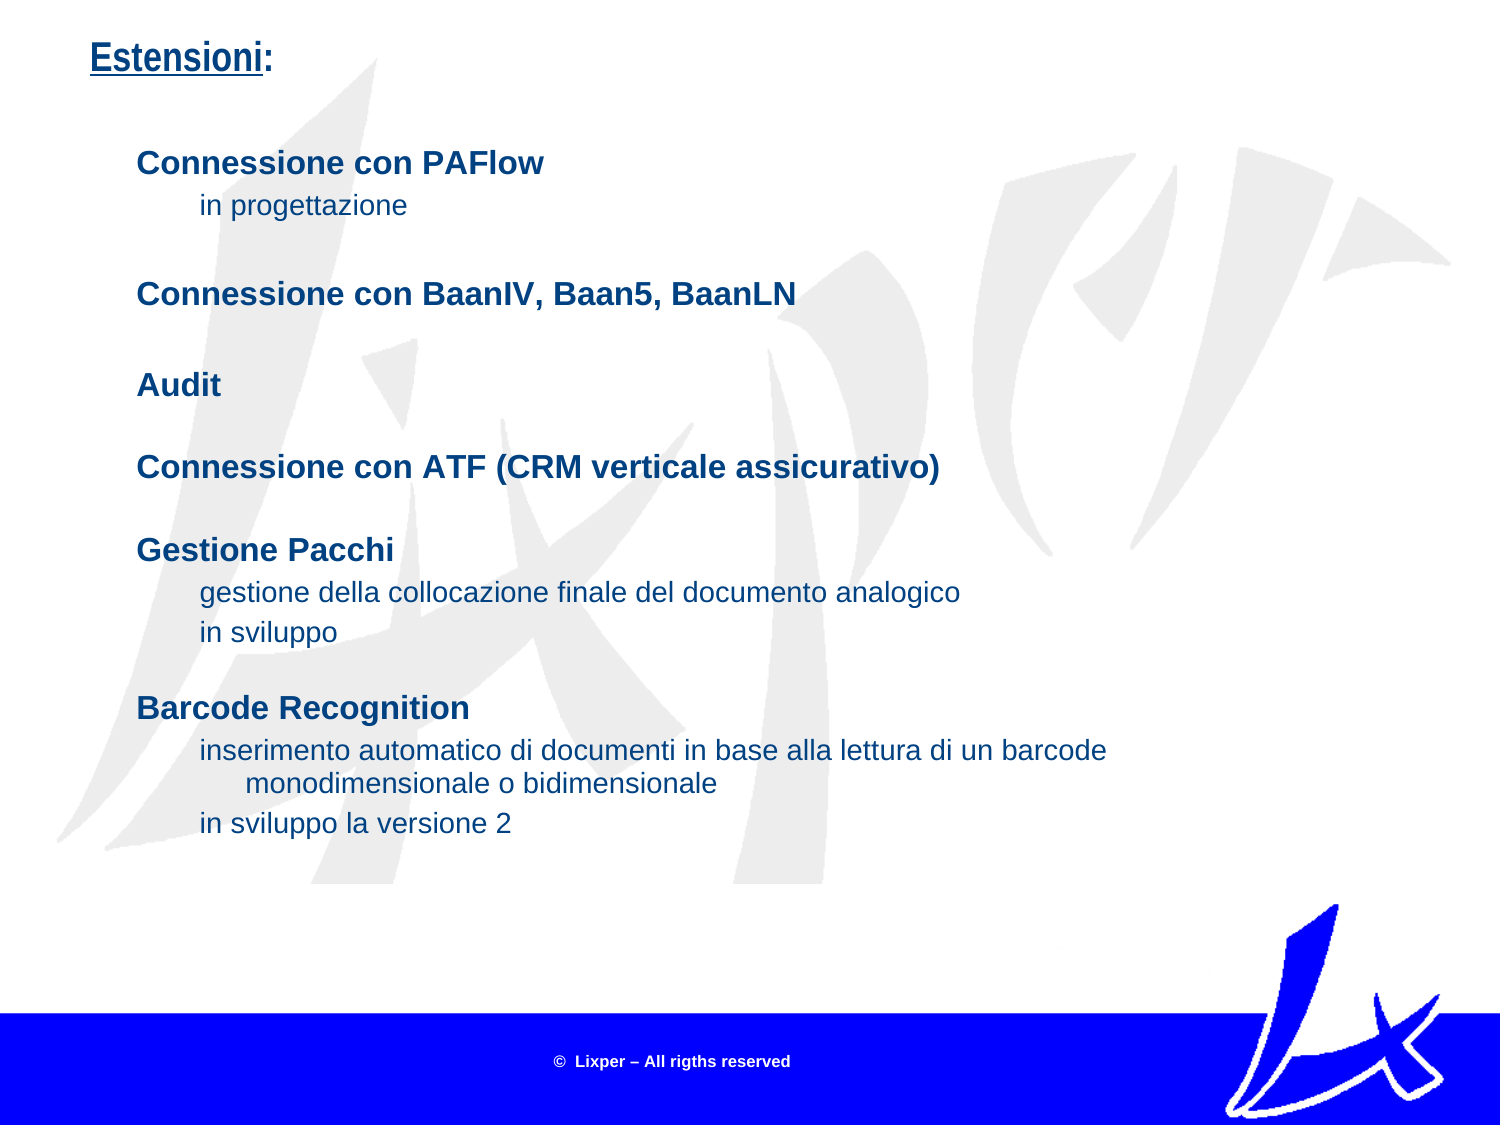

# Estensioni:
Connessione con PAFlow
in progettazione
Connessione con BaanIV, Baan5, BaanLN
Audit
Connessione con ATF (CRM verticale assicurativo)
Gestione Pacchi
gestione della collocazione finale del documento analogico
in sviluppo
Barcode Recognition
inserimento automatico di documenti in base alla lettura di un barcode monodimensionale o bidimensionale
in sviluppo la versione 2